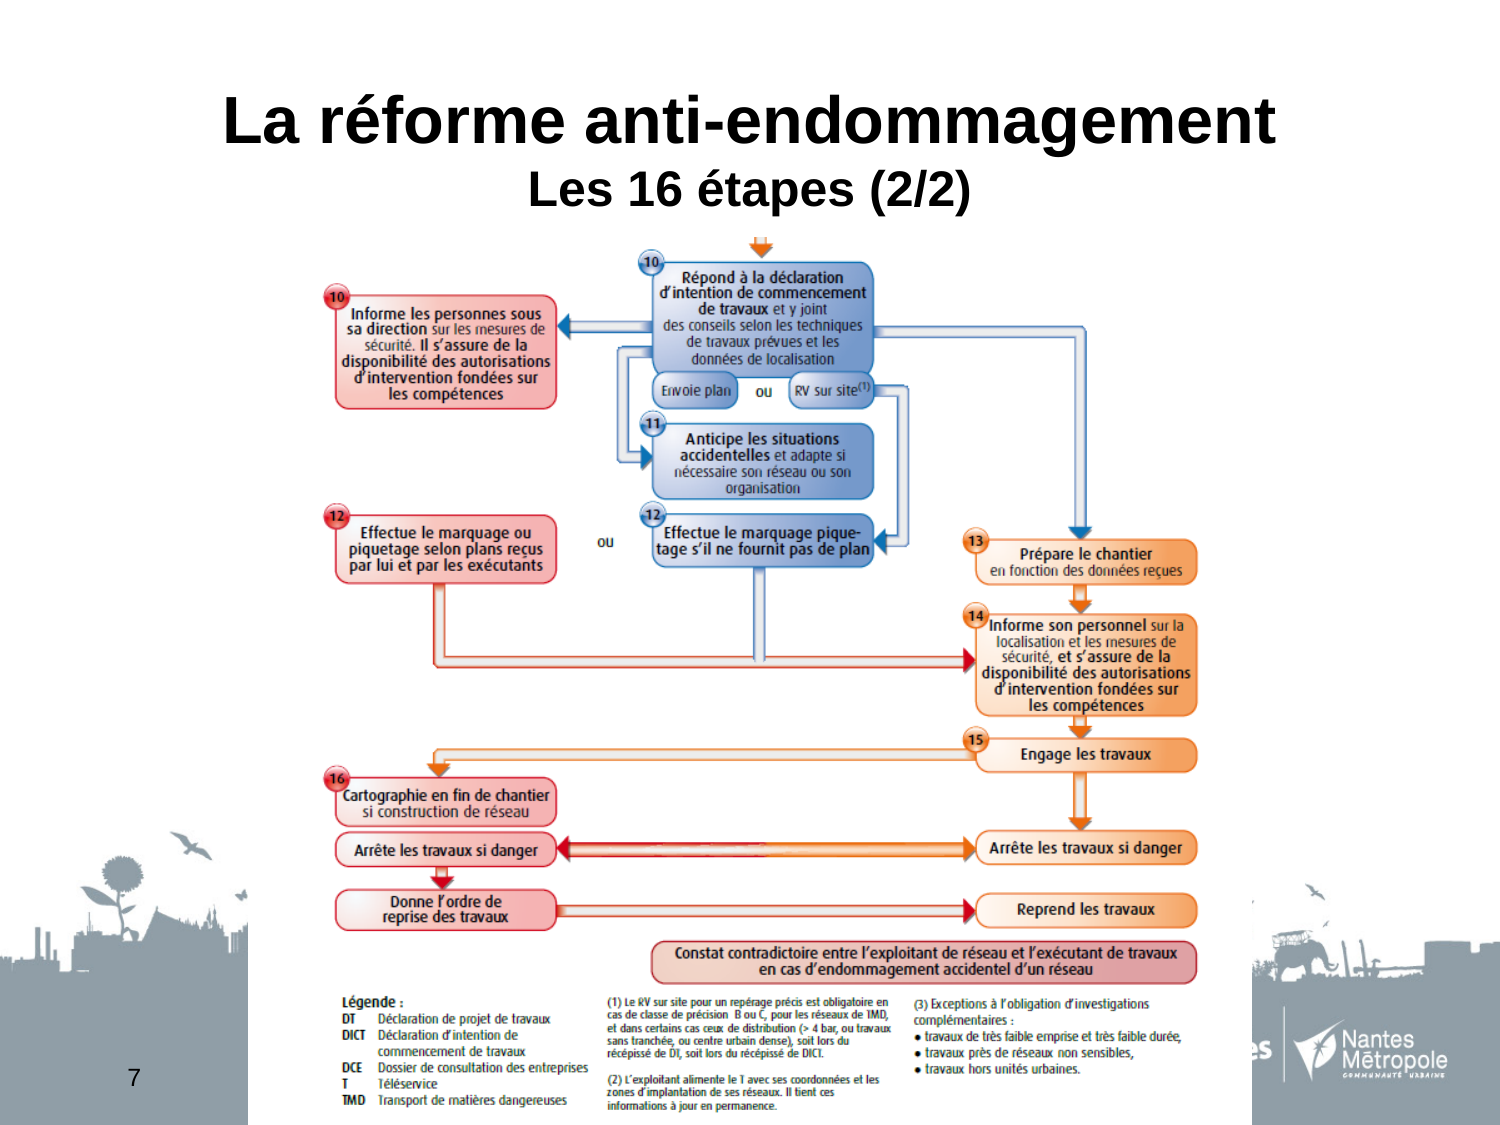

# La réforme anti-endommagement Les 16 étapes (2/2)
7